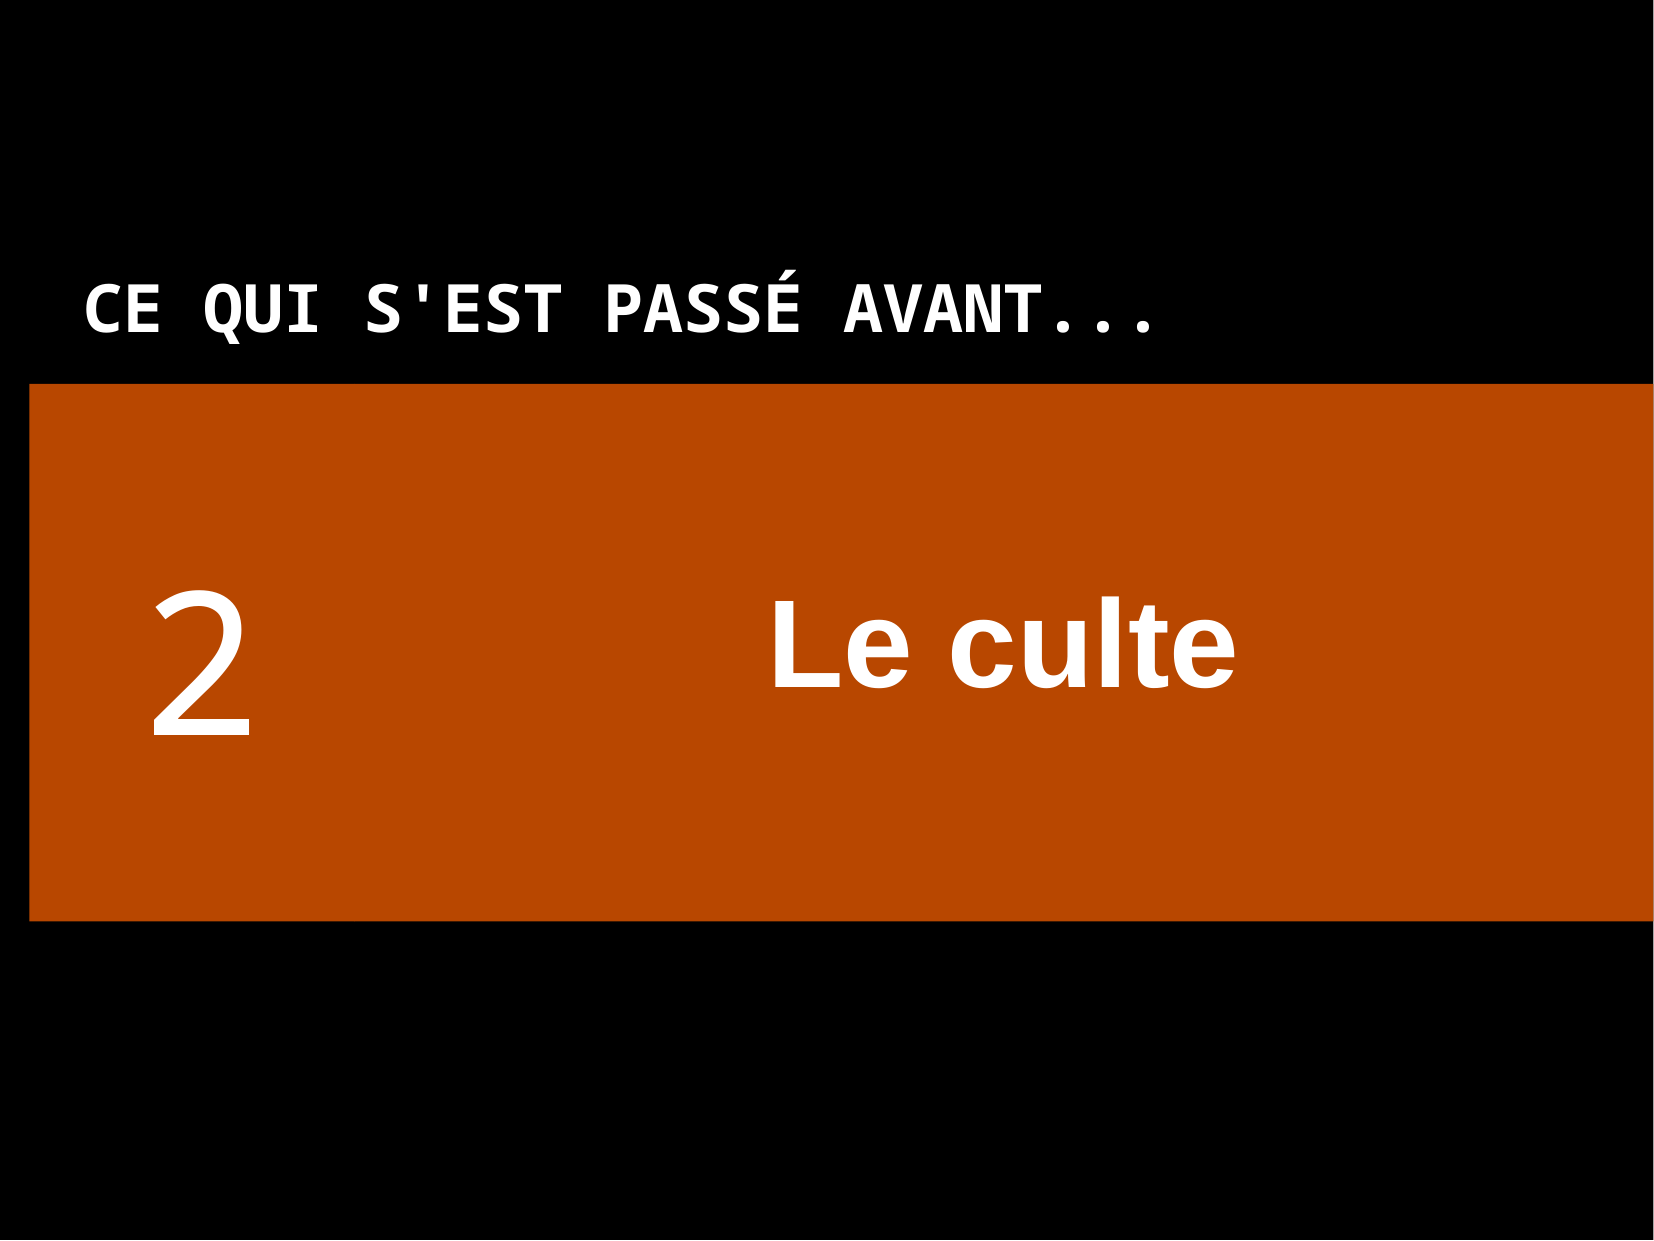

CE QUI S'EST PASSÉ AVANT...
Le culte
2